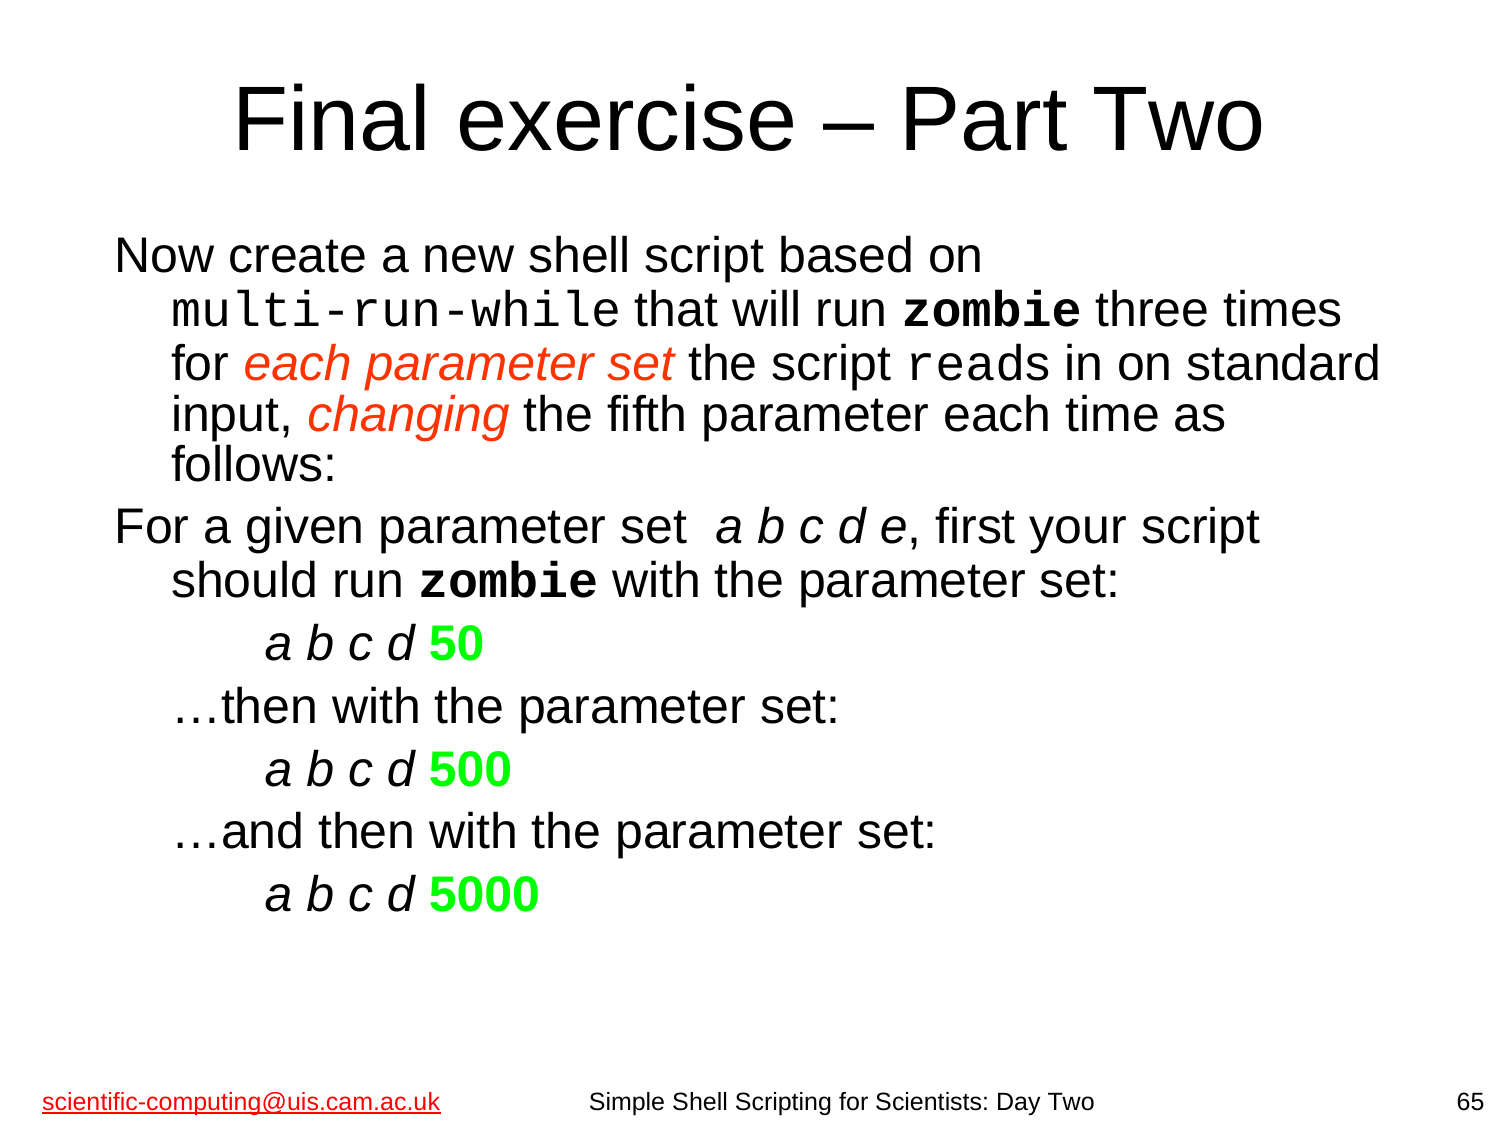

# Final exercise – Part Two
Now create a new shell script based on multi-run-while that will run zombie three times for each parameter set the script reads in on standard input, changing the fifth parameter each time as follows:
For a given parameter set a b c d e, first your script should run zombie with the parameter set:
		a b c d 50
	…then with the parameter set:
		a b c d 500
	…and then with the parameter set:
		a b c d 5000
escience-support@ucs.cam.ac.uk	Simple Shell Scripting for Scientists: Day Two
65